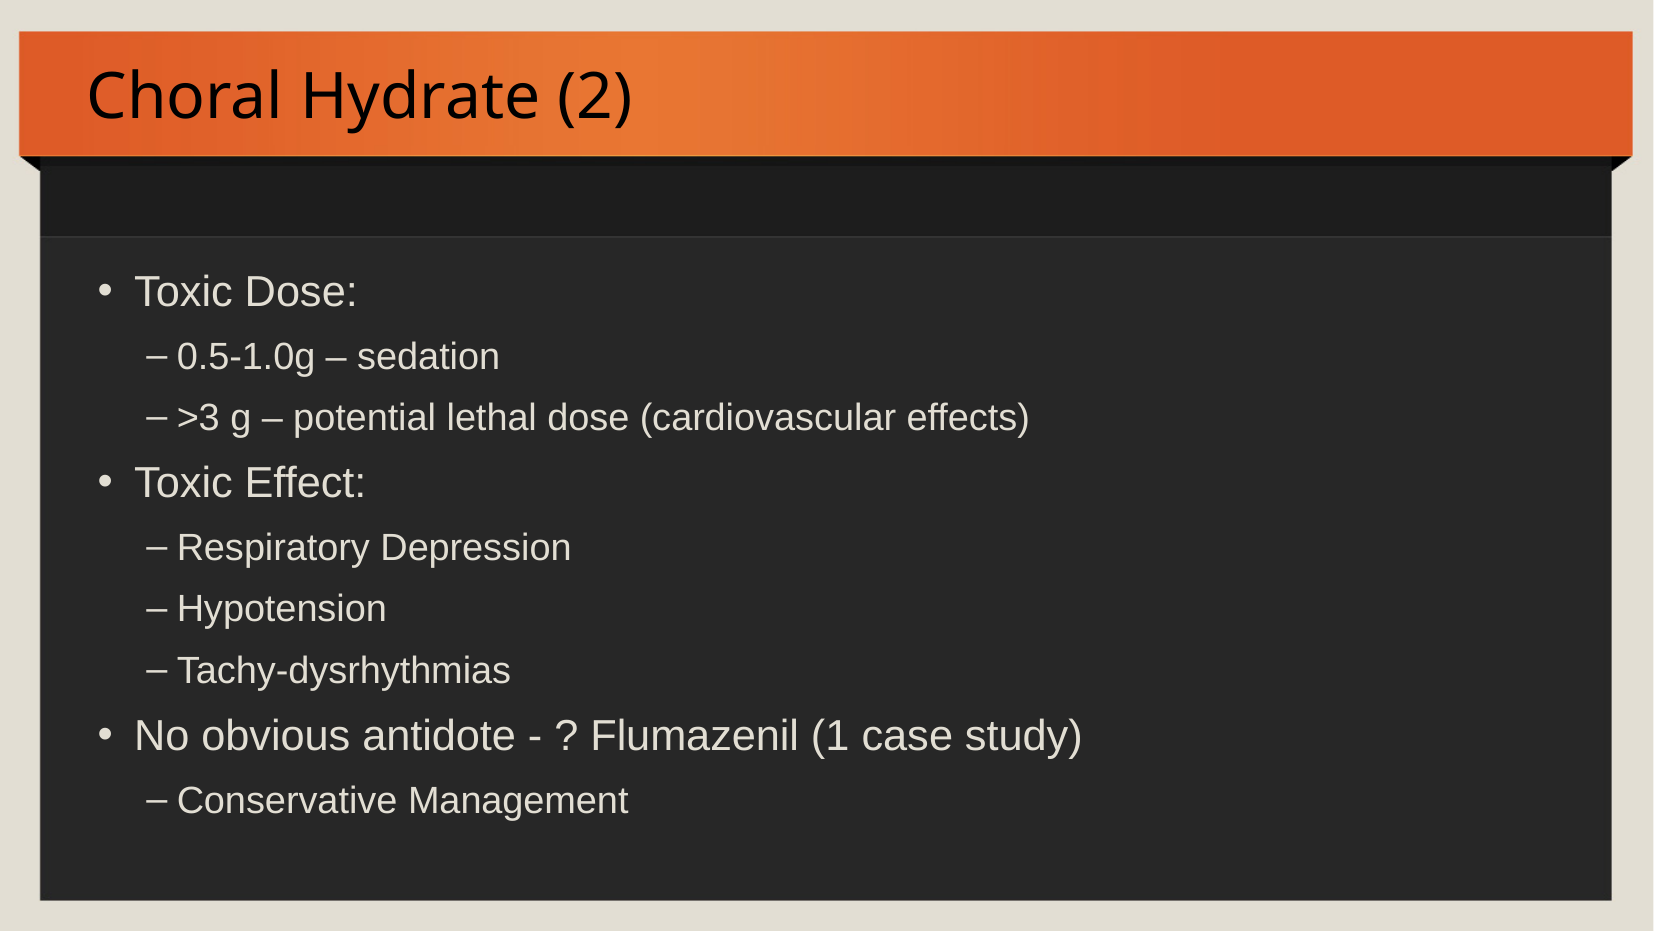

# Choral Hydrate (2)
Toxic Dose:
0.5-1.0g – sedation
>3 g – potential lethal dose (cardiovascular effects)
Toxic Effect:
Respiratory Depression
Hypotension
Tachy-dysrhythmias
No obvious antidote - ? Flumazenil (1 case study)
Conservative Management